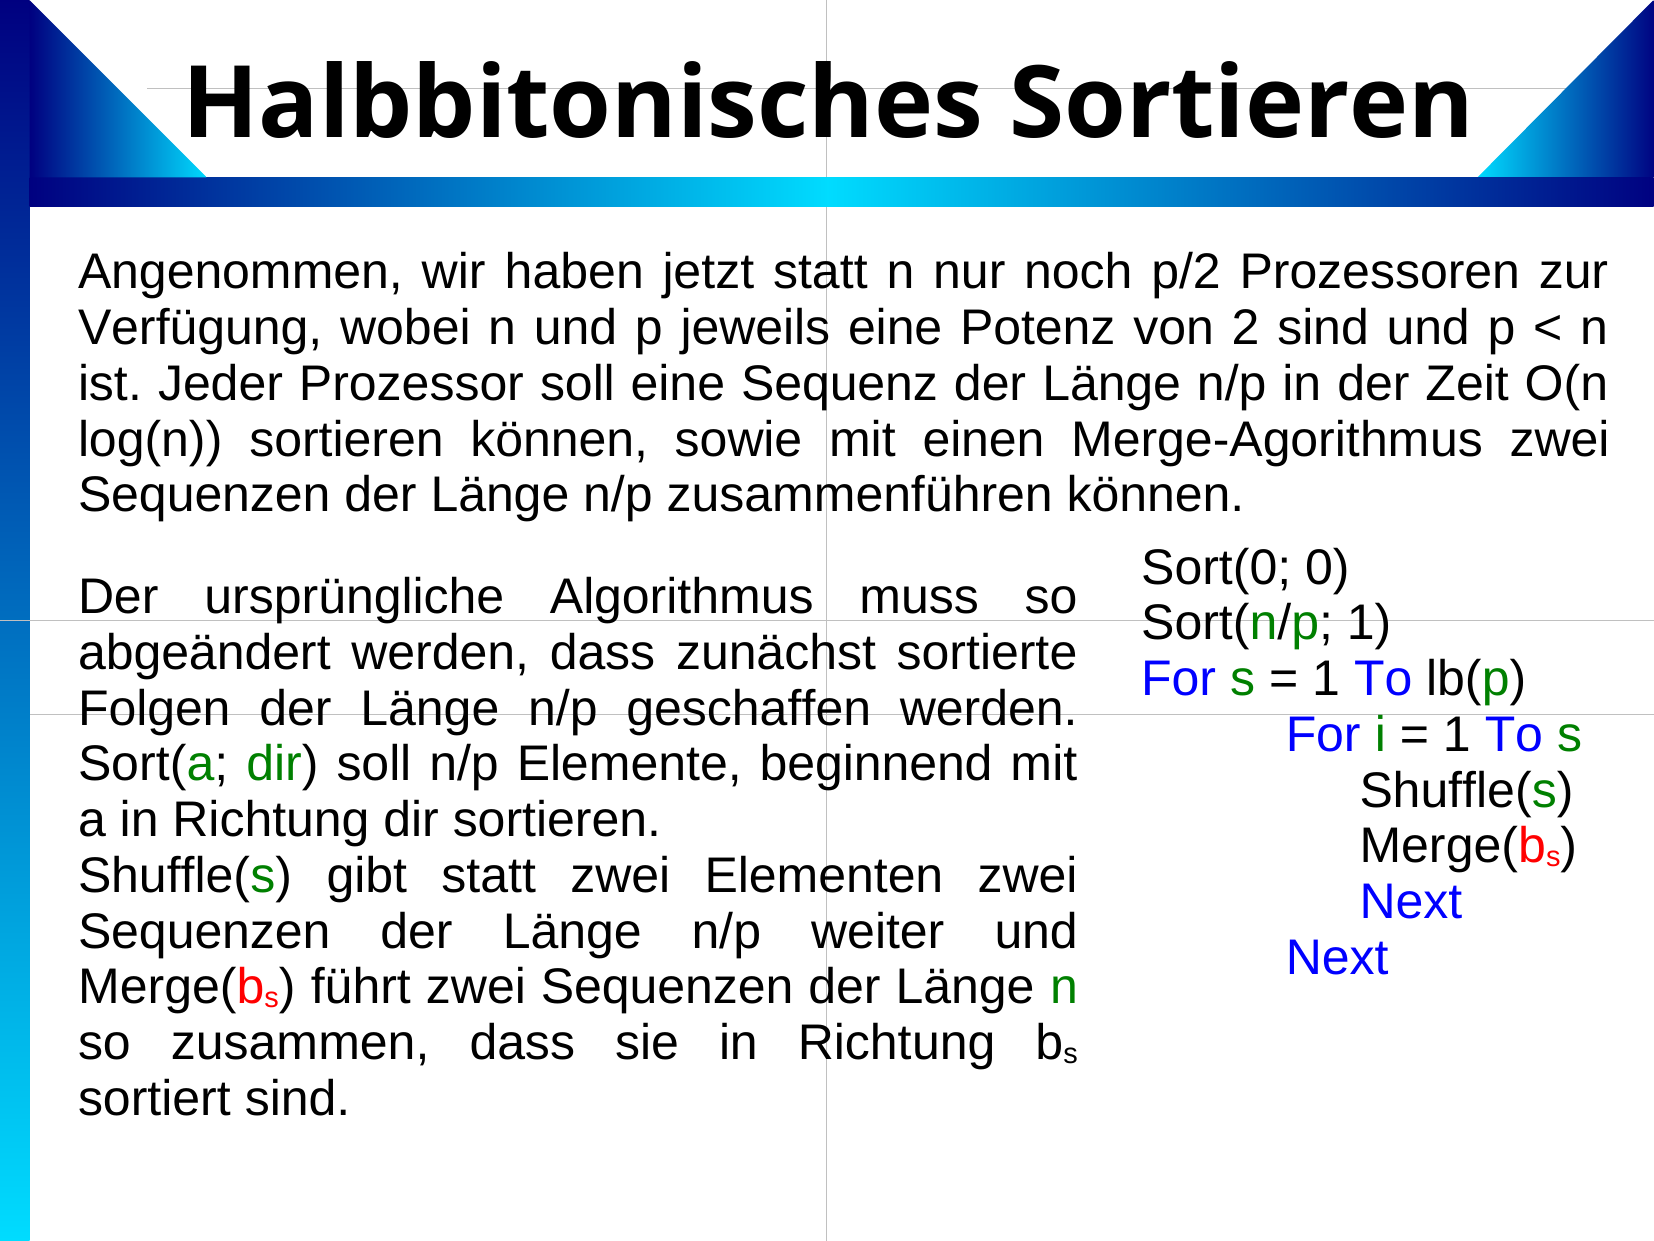

Halbbitonisches Sortieren
Angenommen, wir haben jetzt statt n nur noch p/2 Prozessoren zur Verfügung, wobei n und p jeweils eine Potenz von 2 sind und p < n ist. Jeder Prozessor soll eine Sequenz der Länge n/p in der Zeit O(n log(n)) sortieren können, sowie mit einen Merge-Agorithmus zwei Sequenzen der Länge n/p zusammenführen können.
Sort(0; 0)
Sort(n/p; 1)
For s = 1 To lb(p)
	For i = 1 To s
		Shuffle(s)
		Merge(bs)
		Next
	Next
Der ursprüngliche Algorithmus muss so abgeändert werden, dass zunächst sortierte Folgen der Länge n/p geschaffen werden. Sort(a; dir) soll n/p Elemente, beginnend mit a in Richtung dir sortieren.
Shuffle(s) gibt statt zwei Elementen zwei Sequenzen der Länge n/p weiter und Merge(bs) führt zwei Sequenzen der Länge n so zusammen, dass sie in Richtung bs sortiert sind.